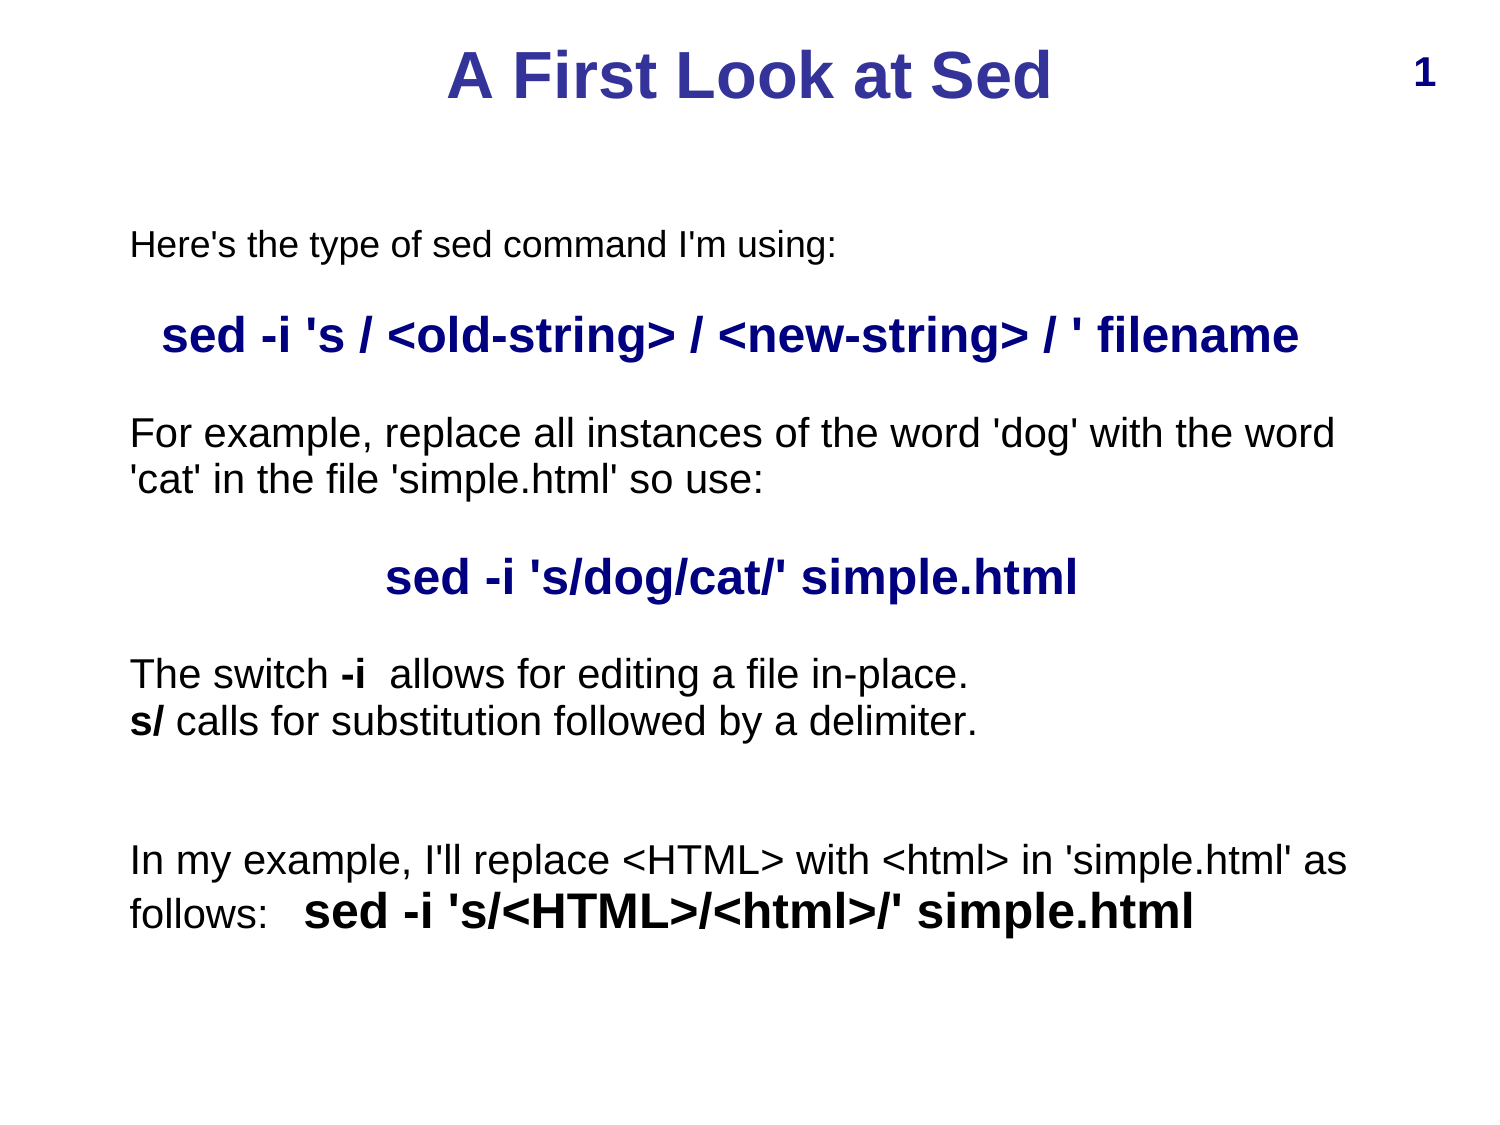

# A First Look at Sed
1
Here's the type of sed command I'm using:
 sed -i 's / <old-string> / <new-string> / ' filename
For example, replace all instances of the word 'dog' with the word 'cat' in the file 'simple.html' so use:
 sed -i 's/dog/cat/' simple.html
The switch -i allows for editing a file in-place.
s/ calls for substitution followed by a delimiter.
In my example, I'll replace <HTML> with <html> in 'simple.html' as follows: sed -i 's/<HTML>/<html>/' simple.html